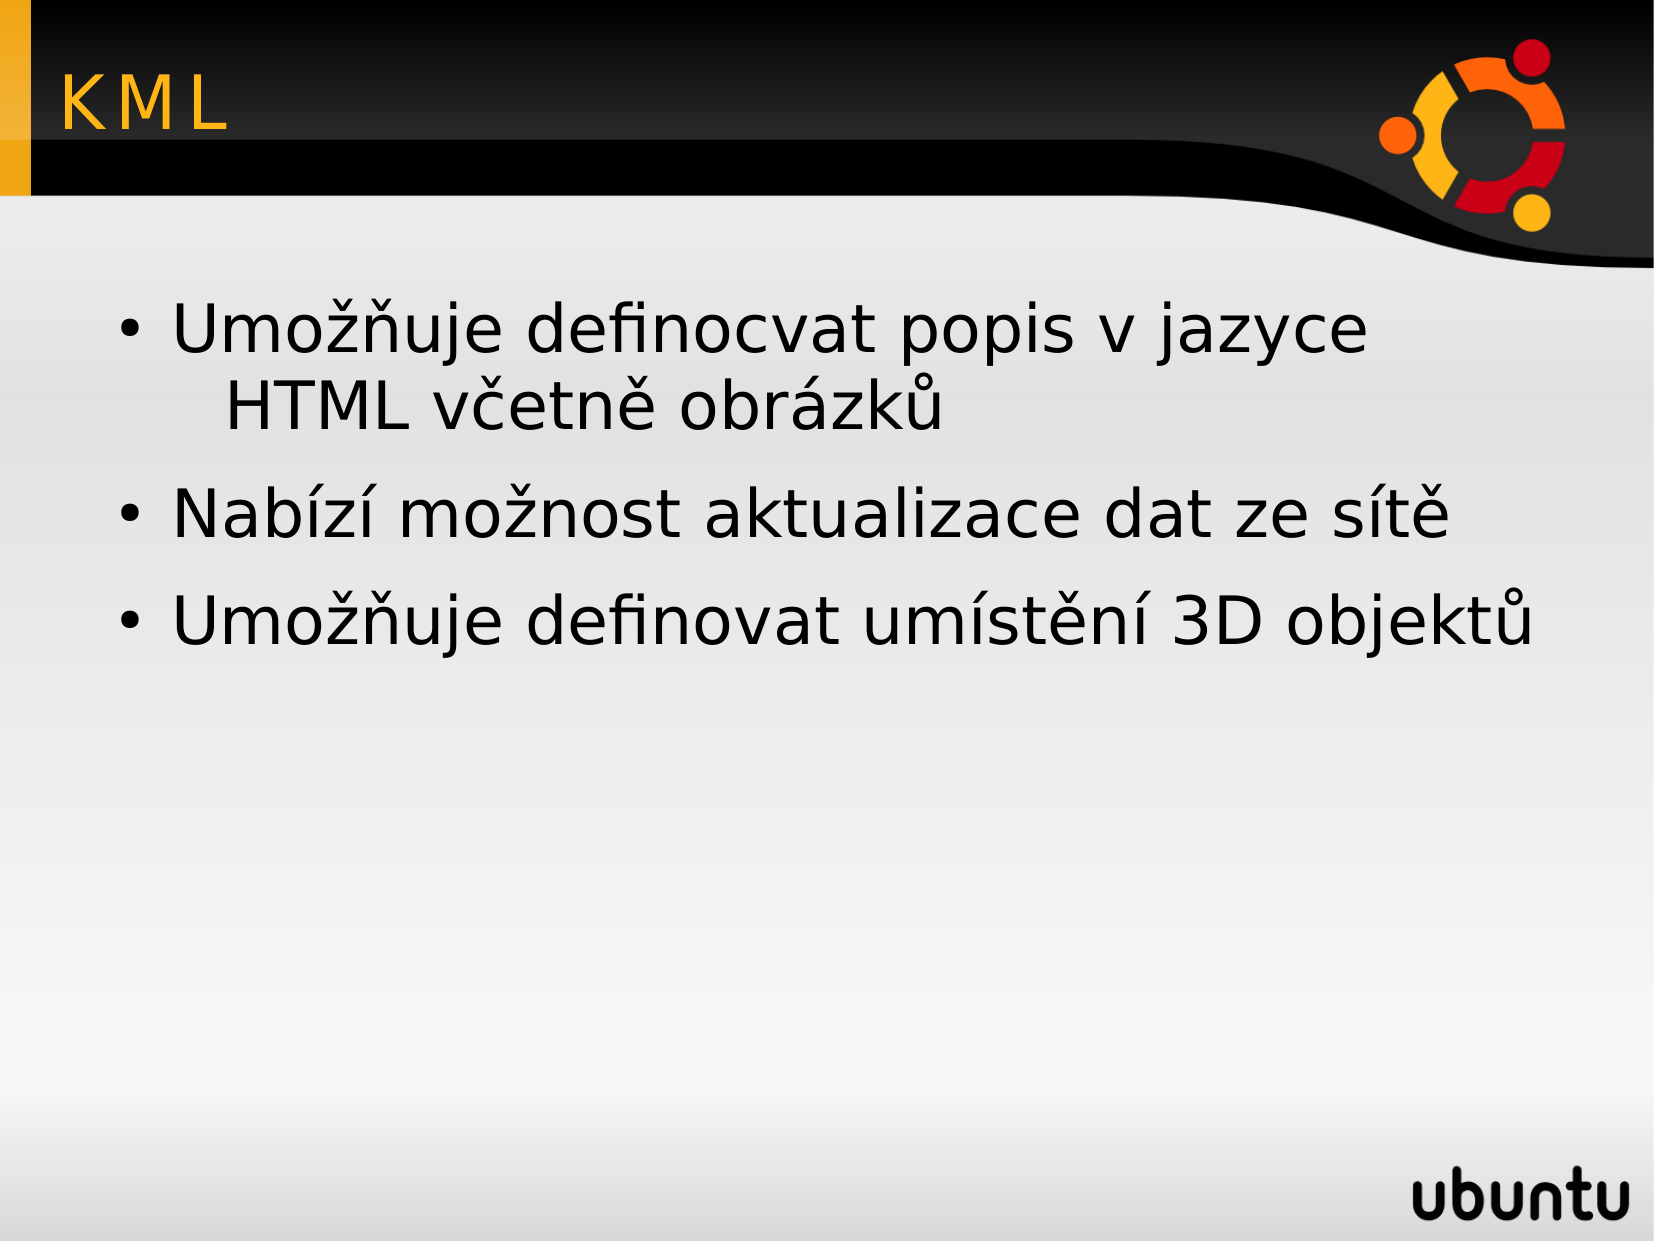

# KML
Umožňuje definocvat popis v jazyce HTML včetně obrázků
Nabízí možnost aktualizace dat ze sítě
Umožňuje definovat umístění 3D objektů